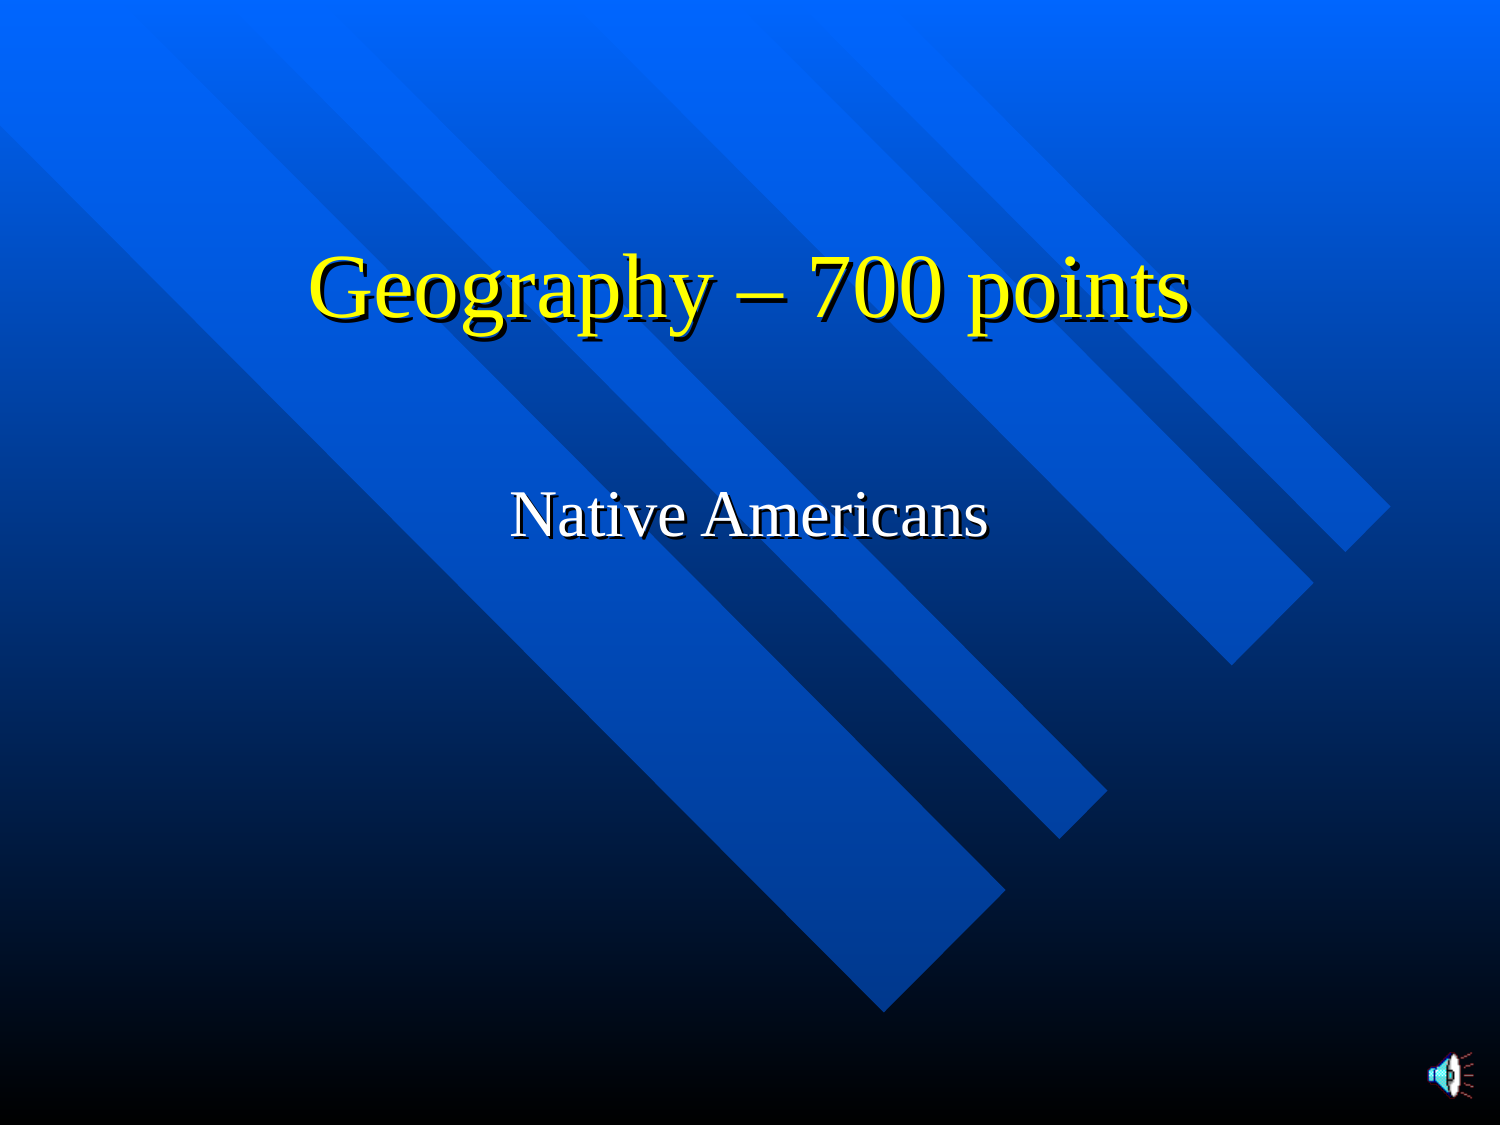

# Geography – 700 points
Native Americans